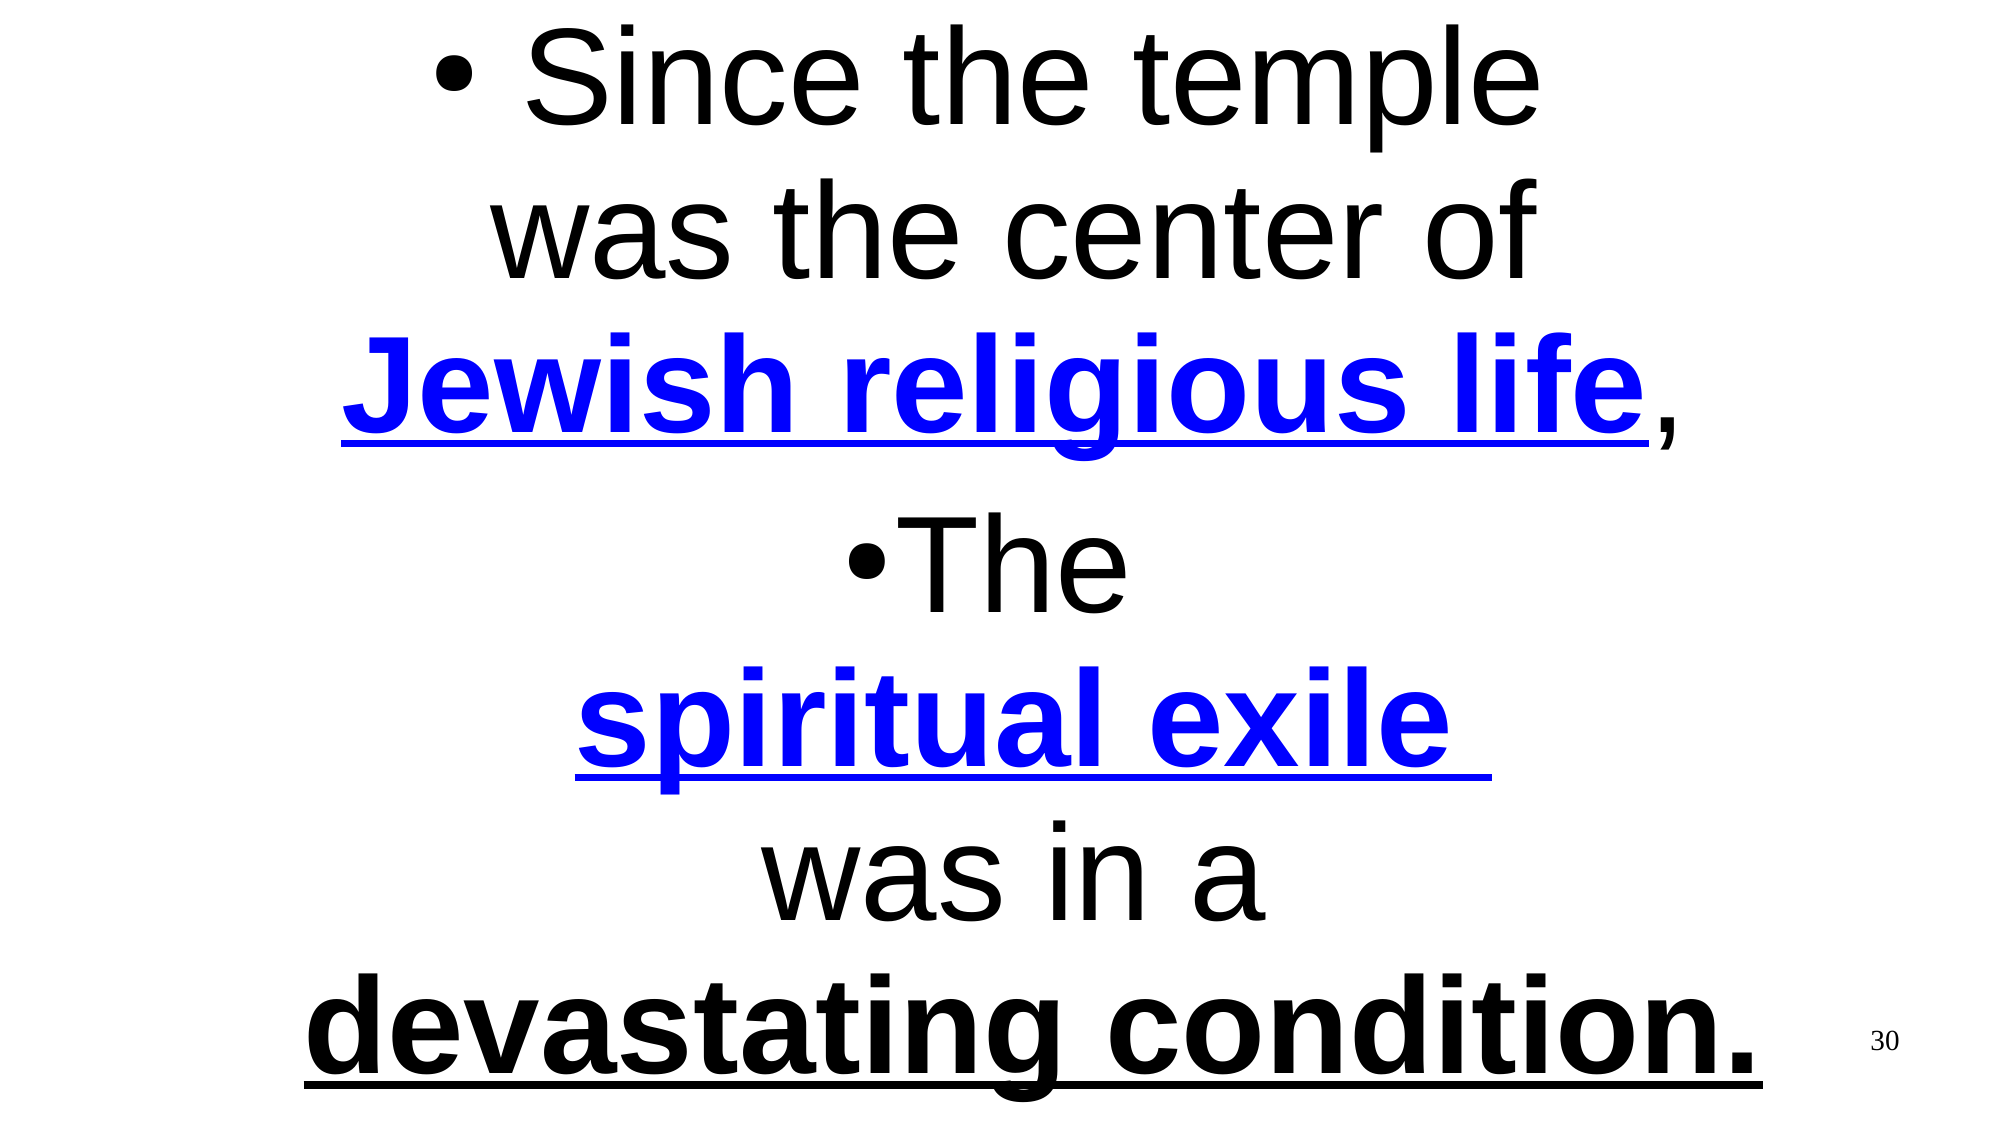

# Since the temple was the center of Jewish religious life,
The
spiritual exile
was in a
devastating condition.
30